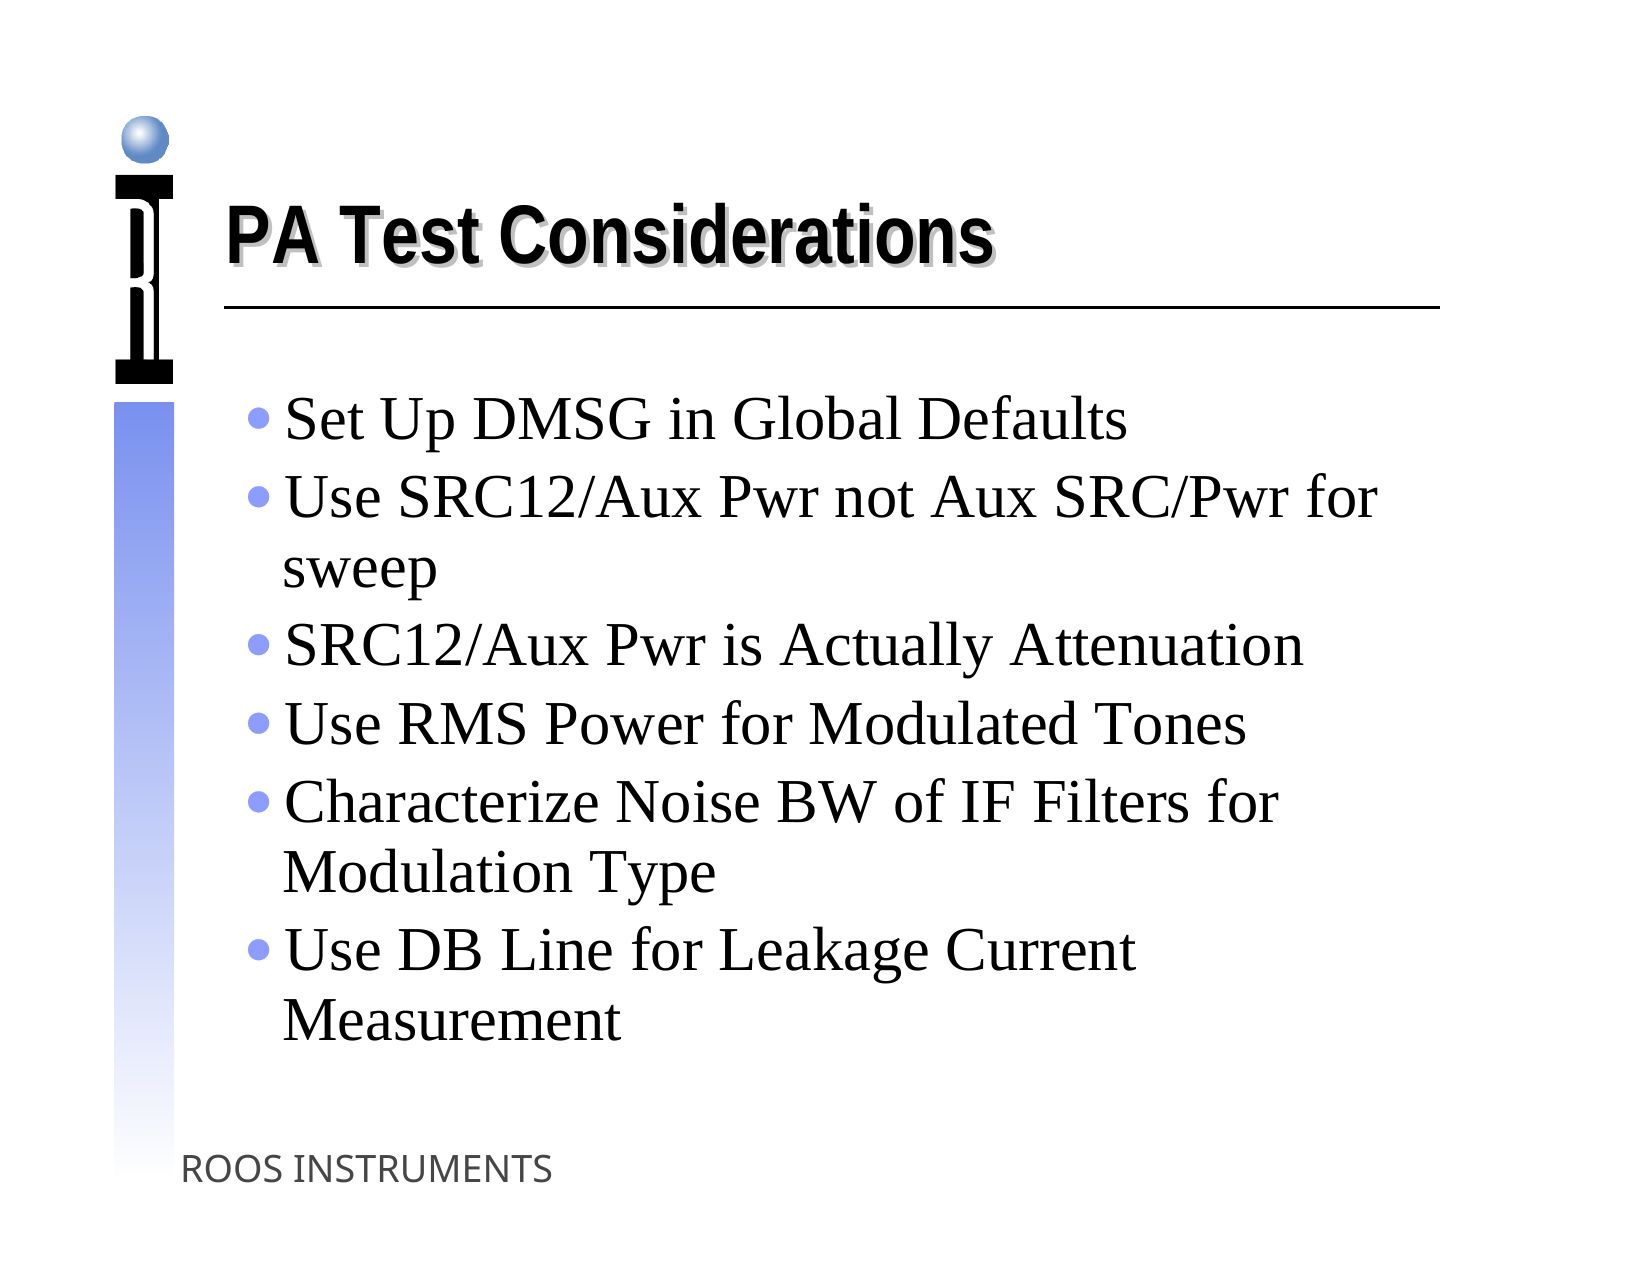

PA Test Considerations
Set Up DMSG in Global Defaults
Use SRC12/Aux Pwr not Aux SRC/Pwr for sweep
SRC12/Aux Pwr is Actually Attenuation
Use RMS Power for Modulated Tones
Characterize Noise BW of IF Filters for
Modulation Type
Use DB Line for Leakage Current Measurement